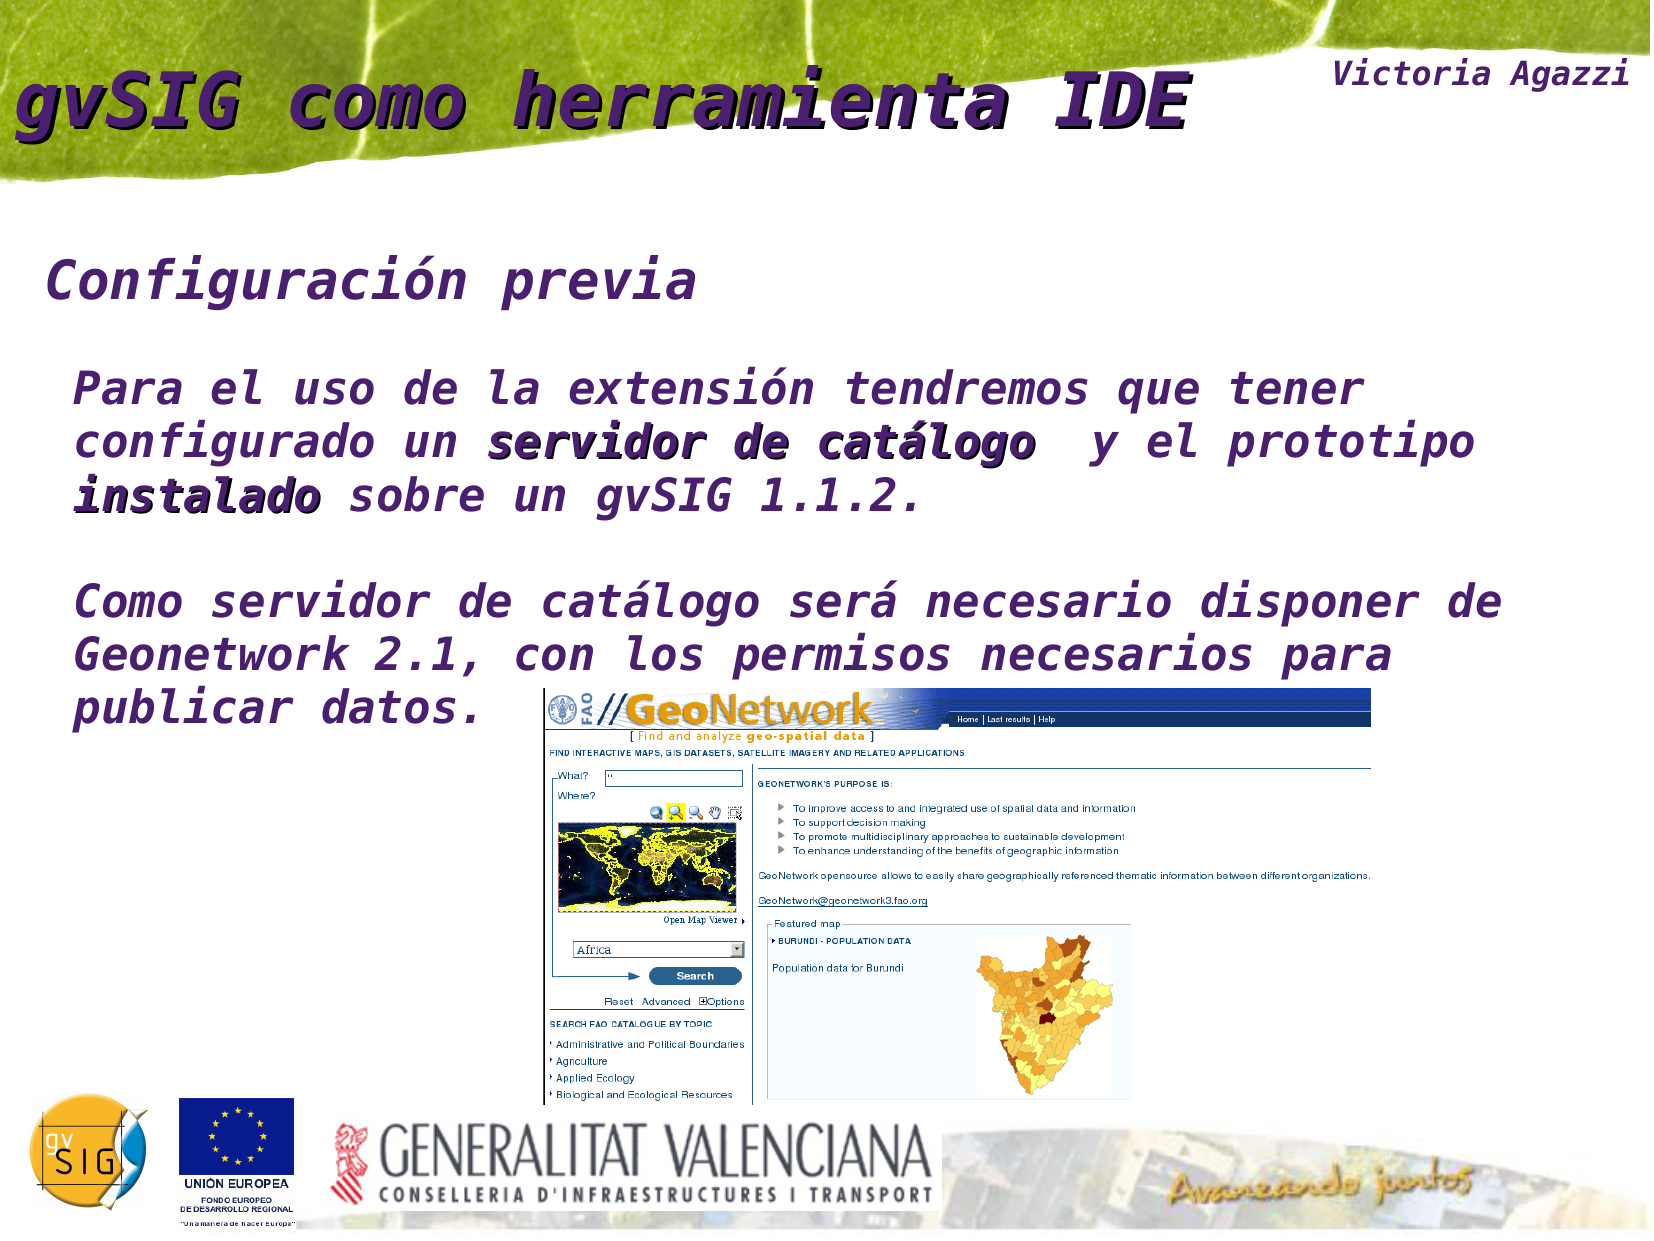

gvSIG como herramienta IDE
Victoria Agazzi
Configuración previa
Para el uso de la extensión tendremos que tener configurado un servidor de catálogo y el prototipo instalado sobre un gvSIG 1.1.2.
Como servidor de catálogo será necesario disponer de Geonetwork 2.1, con los permisos necesarios para publicar datos.